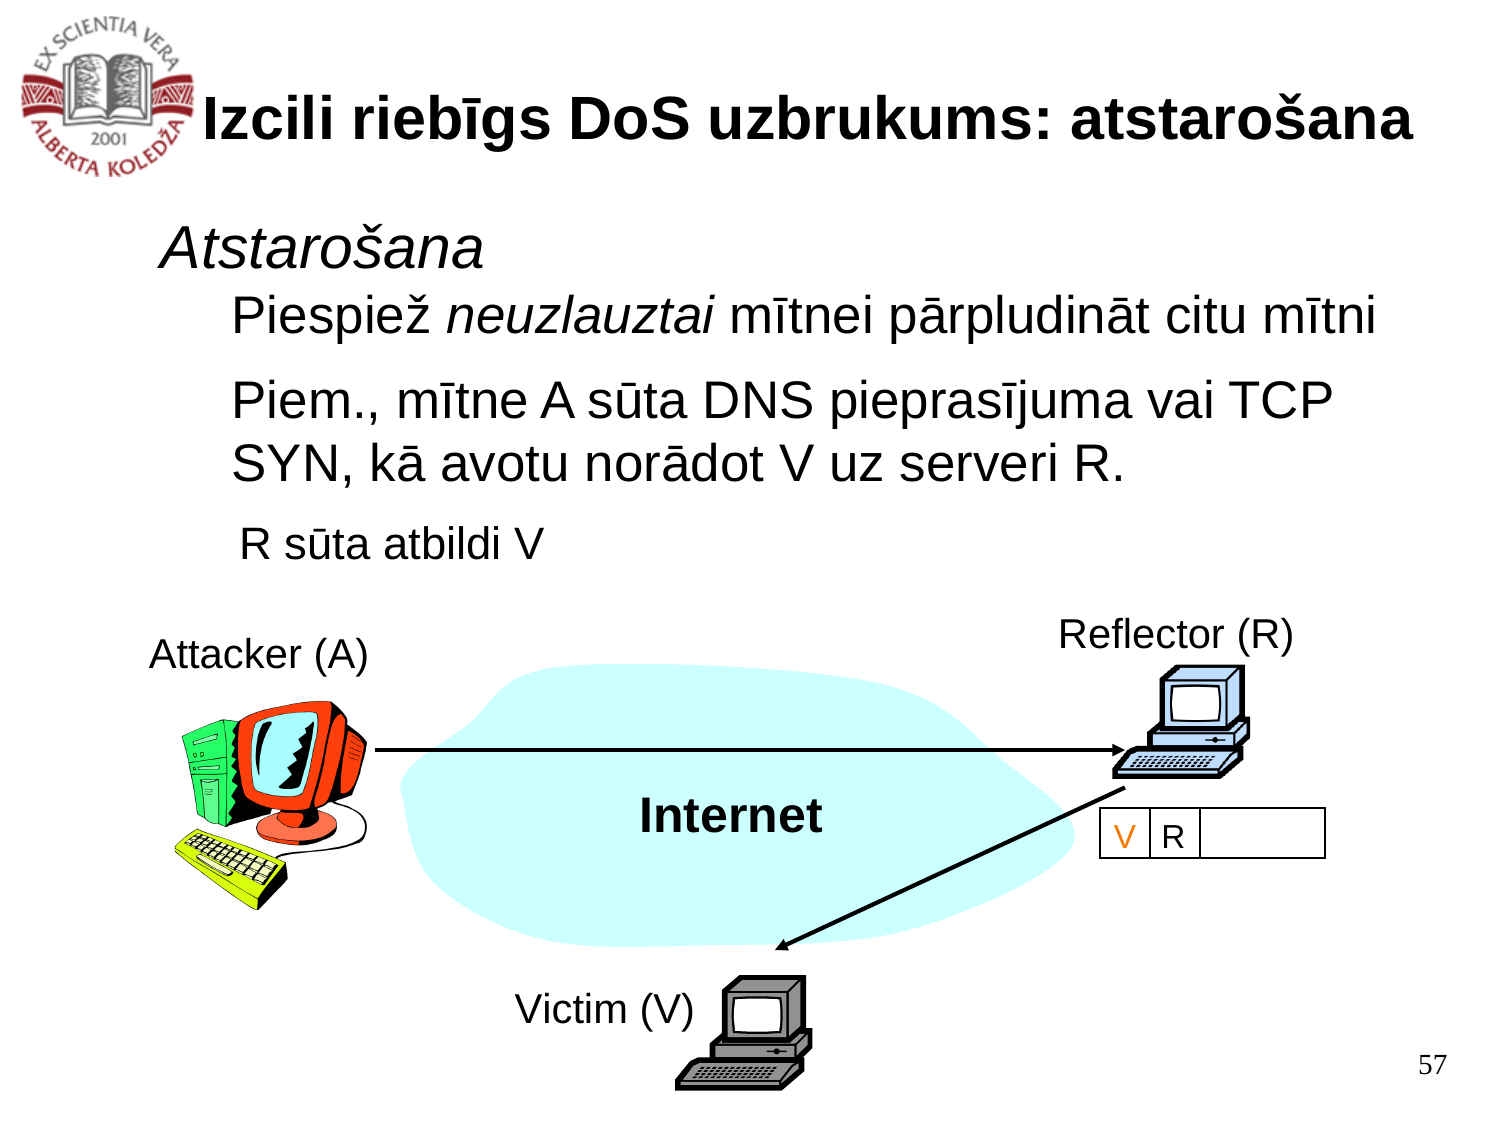

Izcili riebīgs DoS uzbrukums: atstarošana
# Atstarošana
Piespiež neuzlauztai mītnei pārpludināt citu mītni
Piem., mītne A sūta DNS pieprasījuma vai TCP SYN, kā avotu norādot V uz serveri R.
R sūta atbildi V
Reflector (R)
Attacker (A)
Internet
V
R
Victim (V)